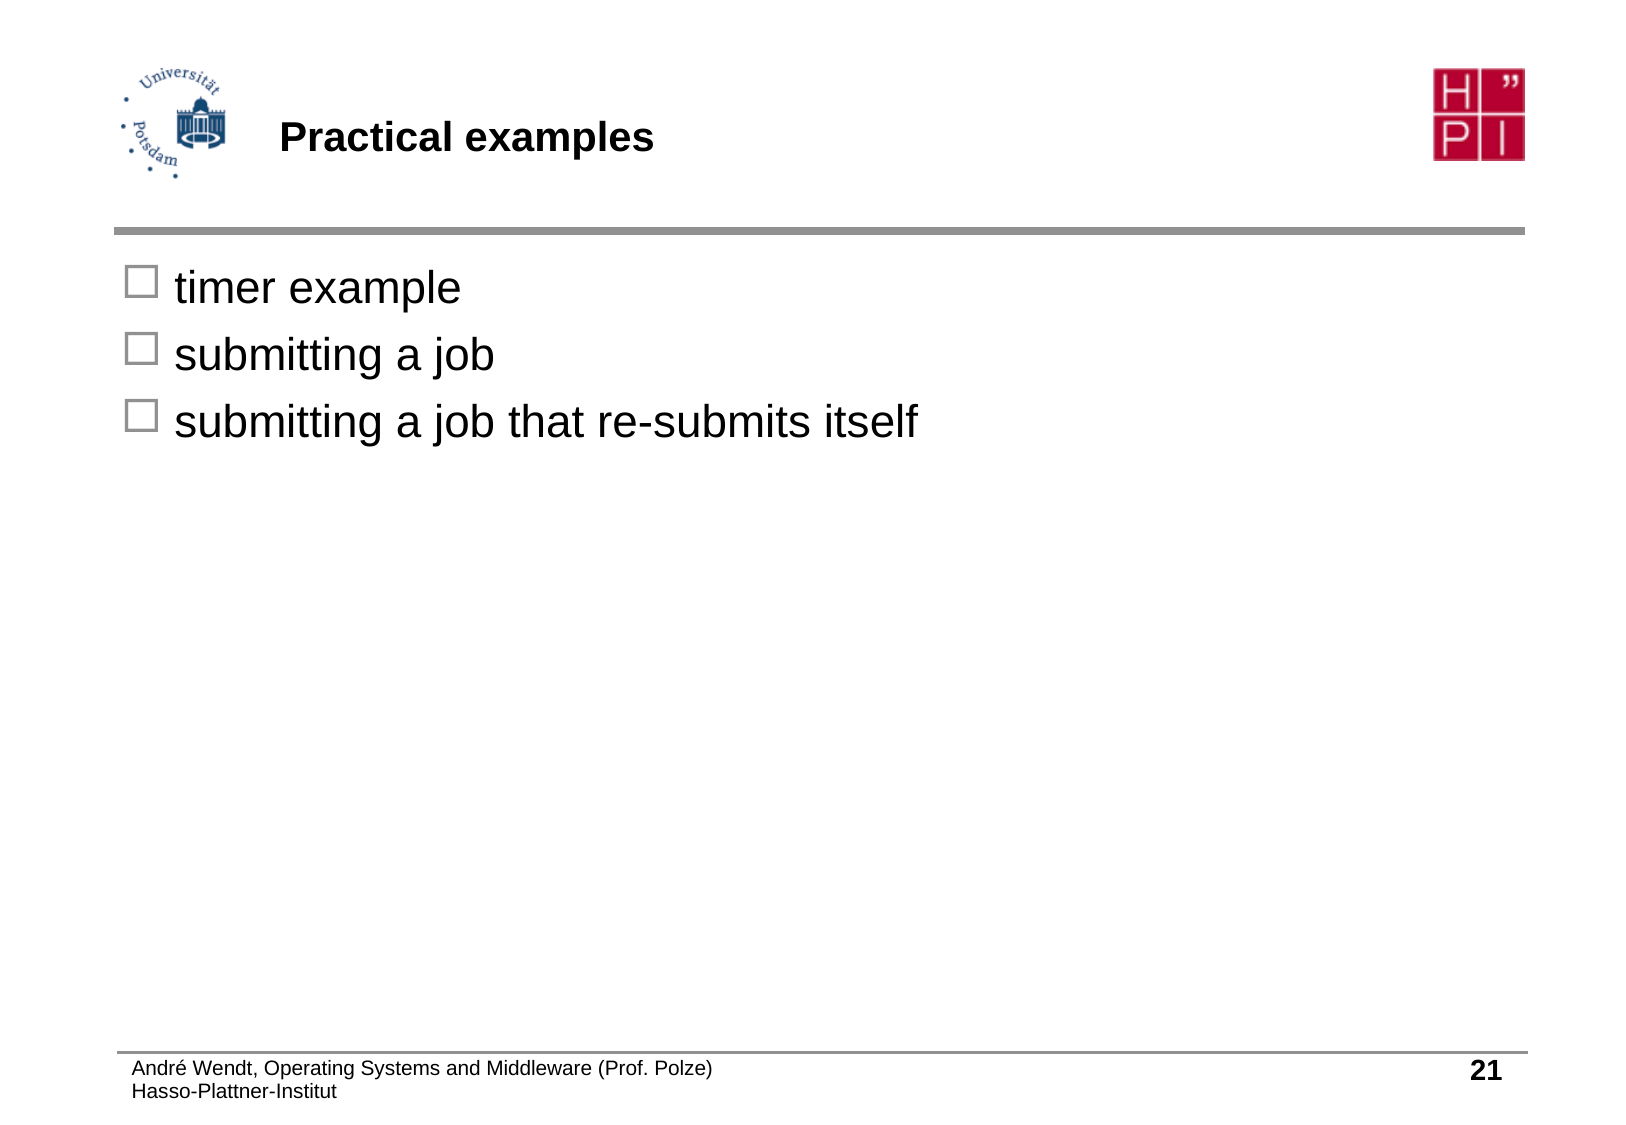

# Practical examples
timer example
submitting a job
submitting a job that re-submits itself